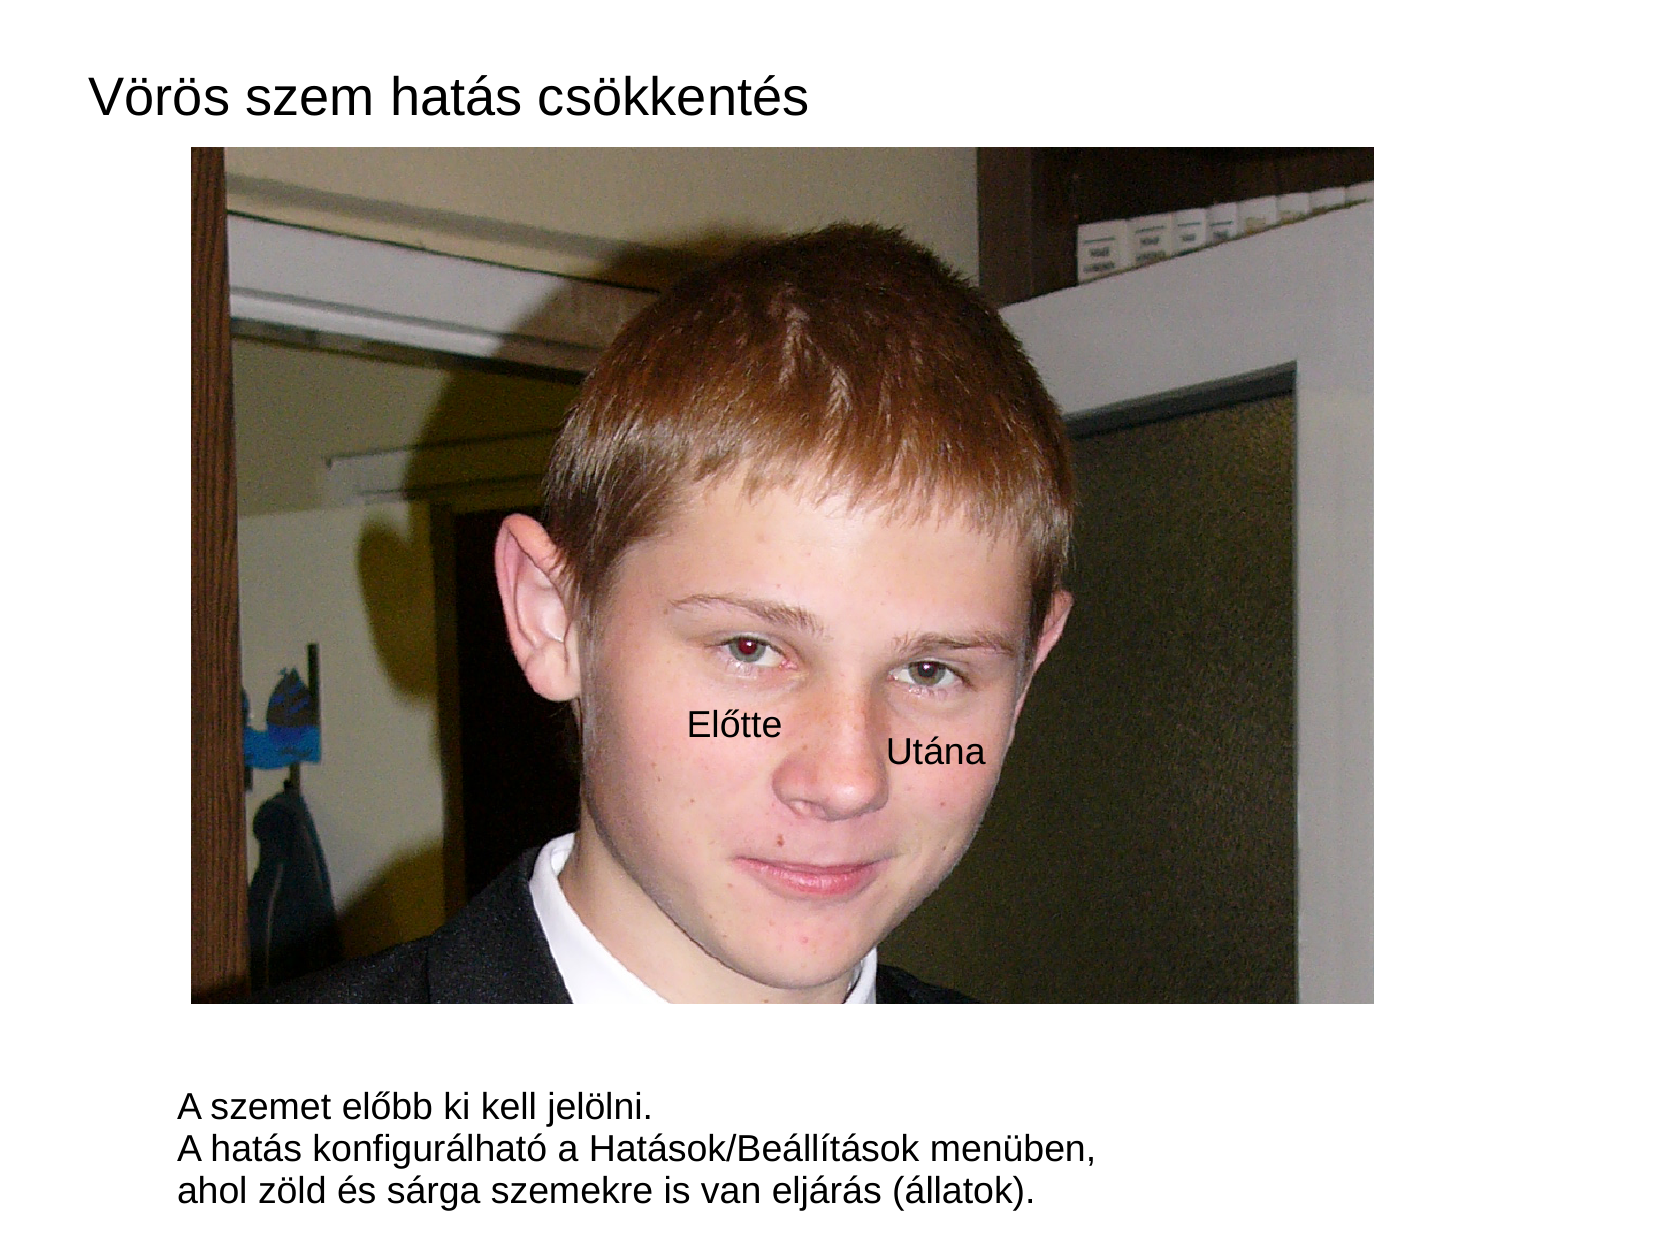

Vörös szem hatás csökkentés
Előtte
Utána
A szemet előbb ki kell jelölni.
A hatás konfigurálható a Hatások/Beállítások menüben,
ahol zöld és sárga szemekre is van eljárás (állatok).